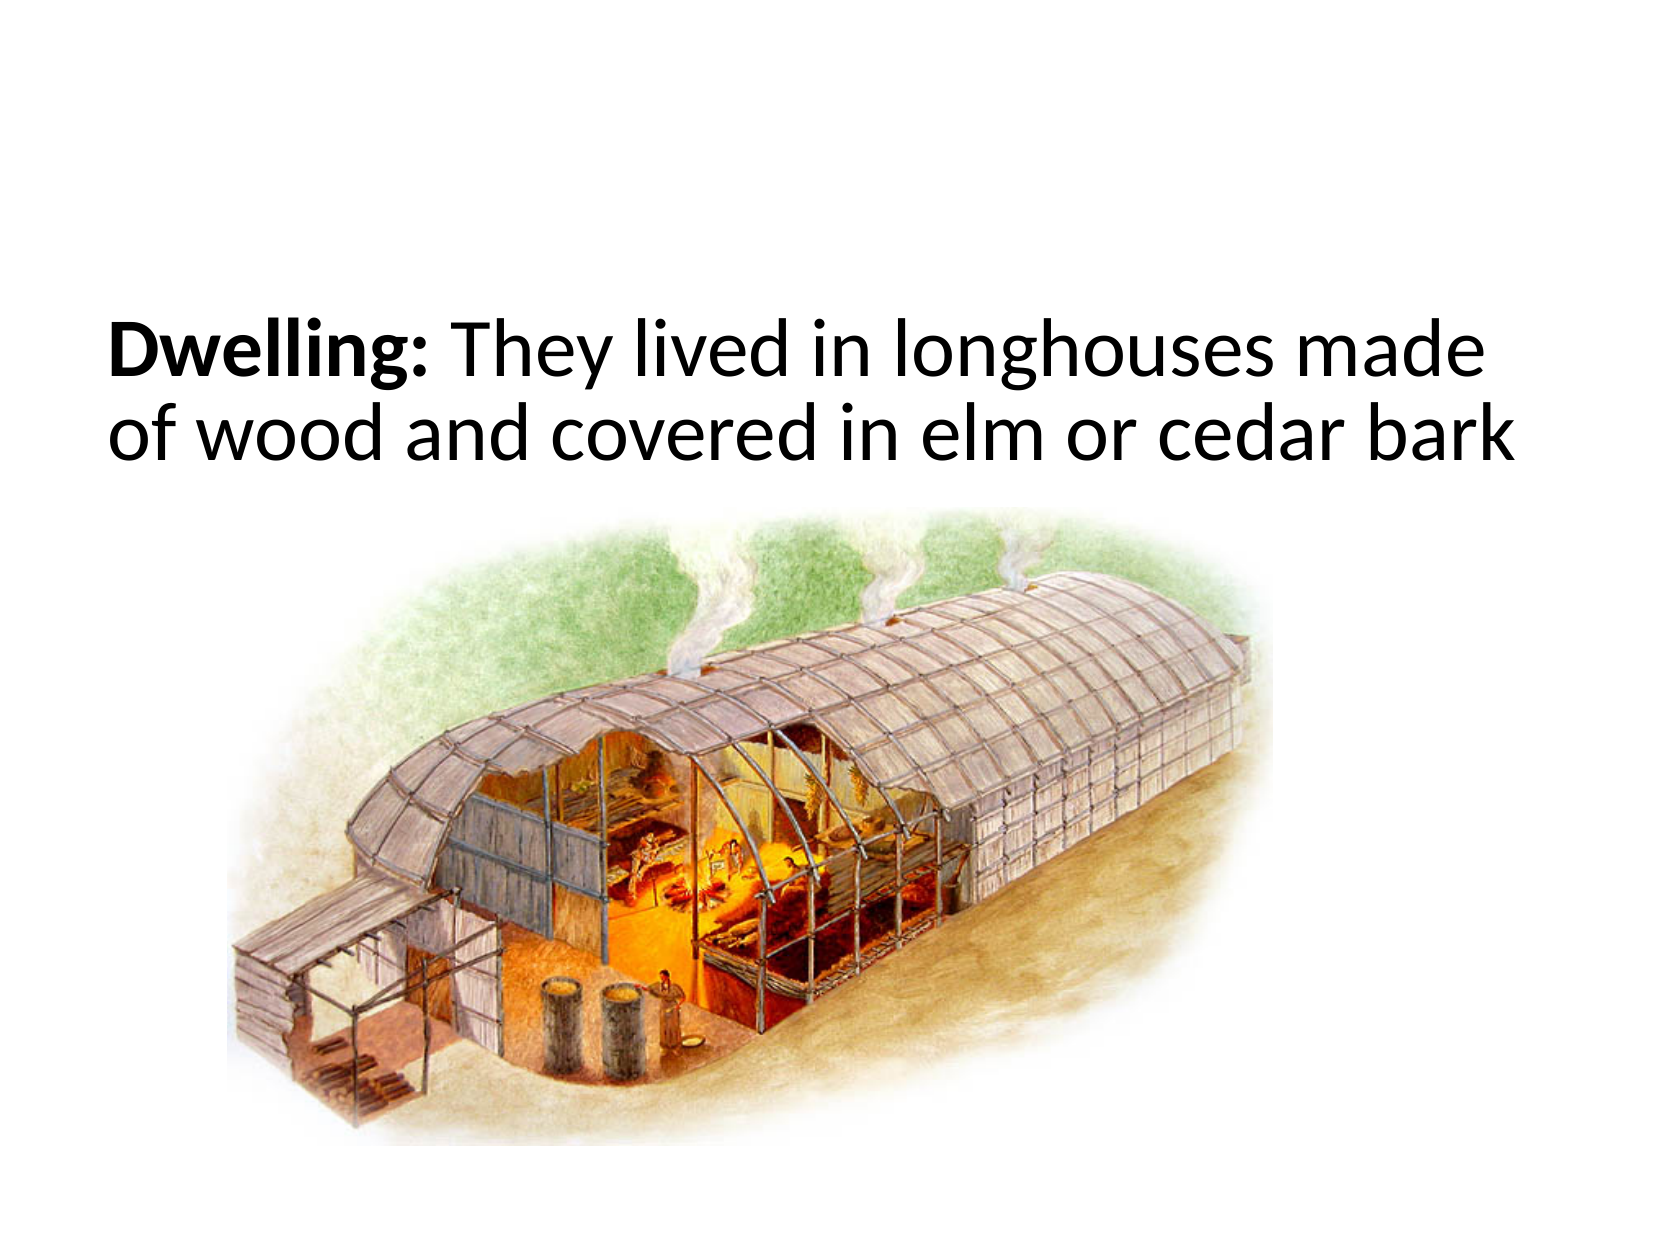

#
Dwelling: They lived in longhouses made of wood and covered in elm or cedar bark